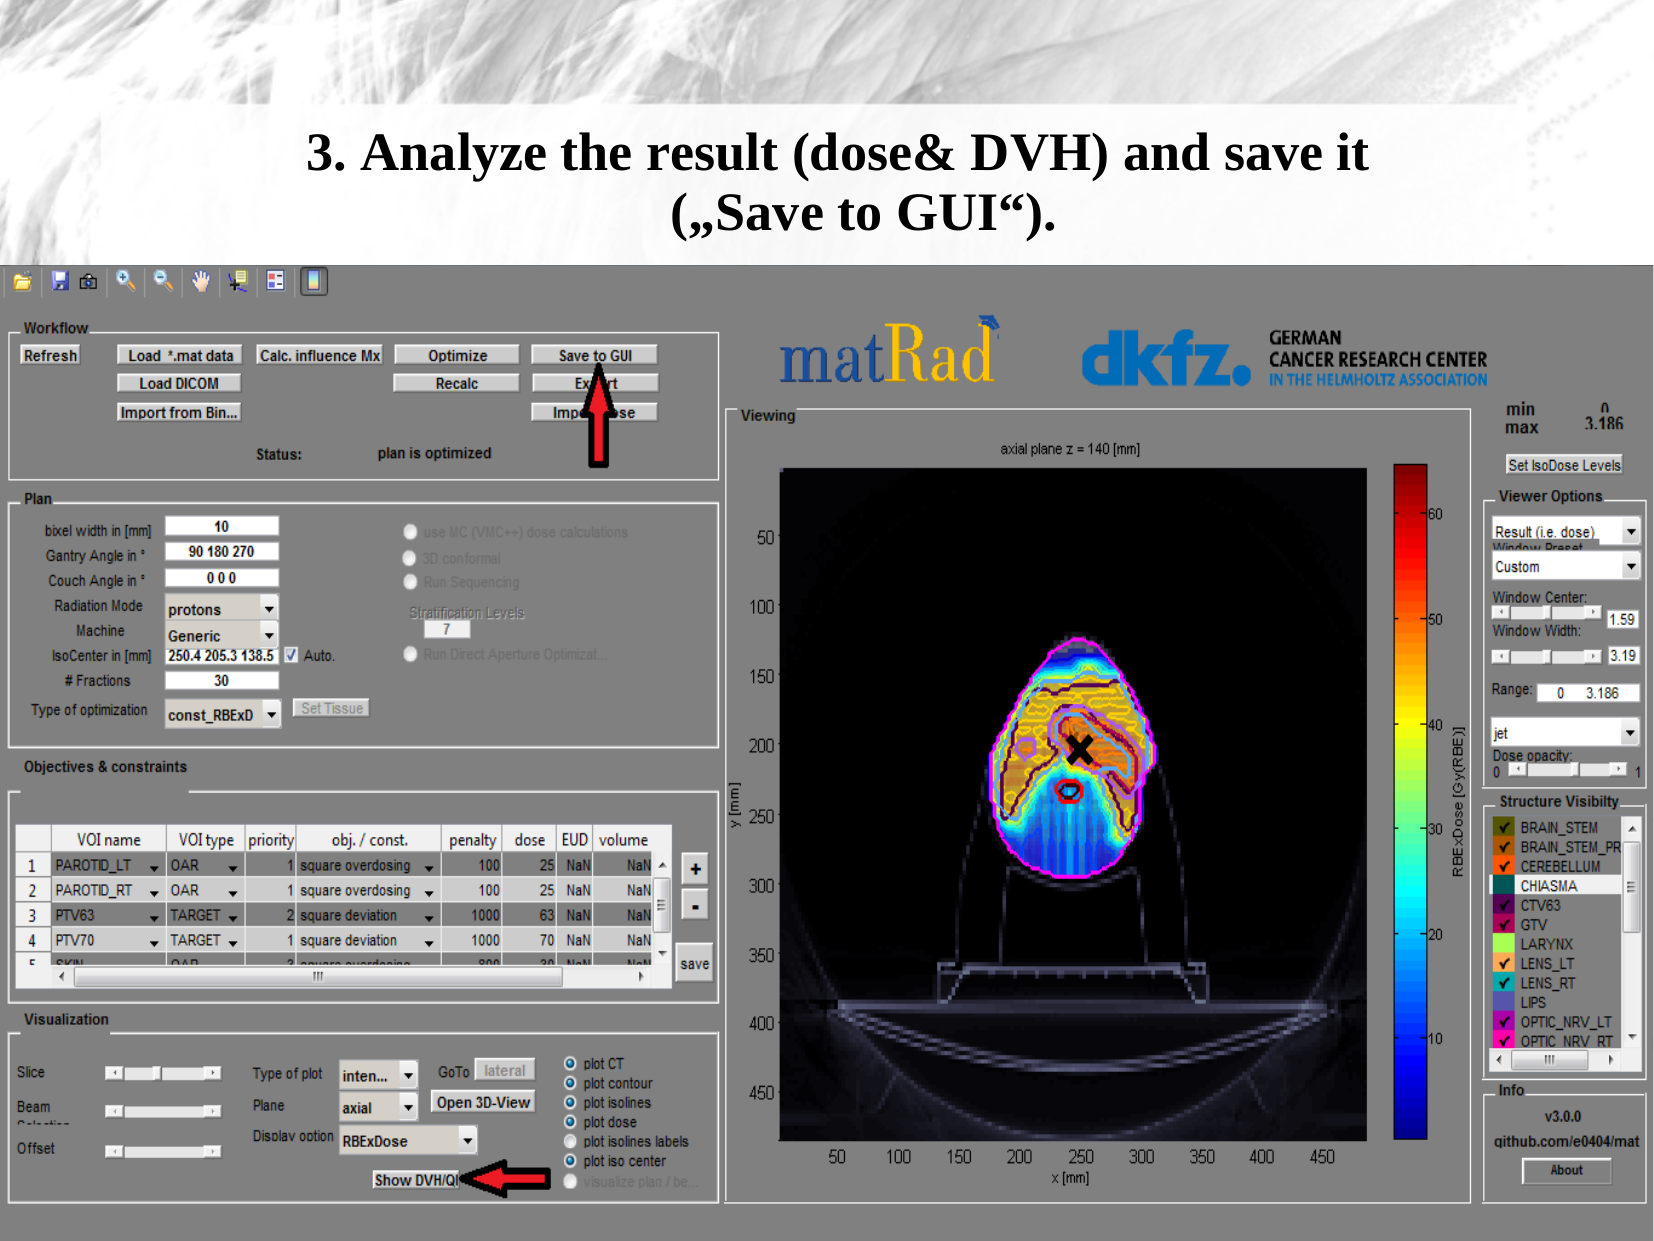

# 3. Analyze the result (dose& DVH) and save it („Save to GUI“).